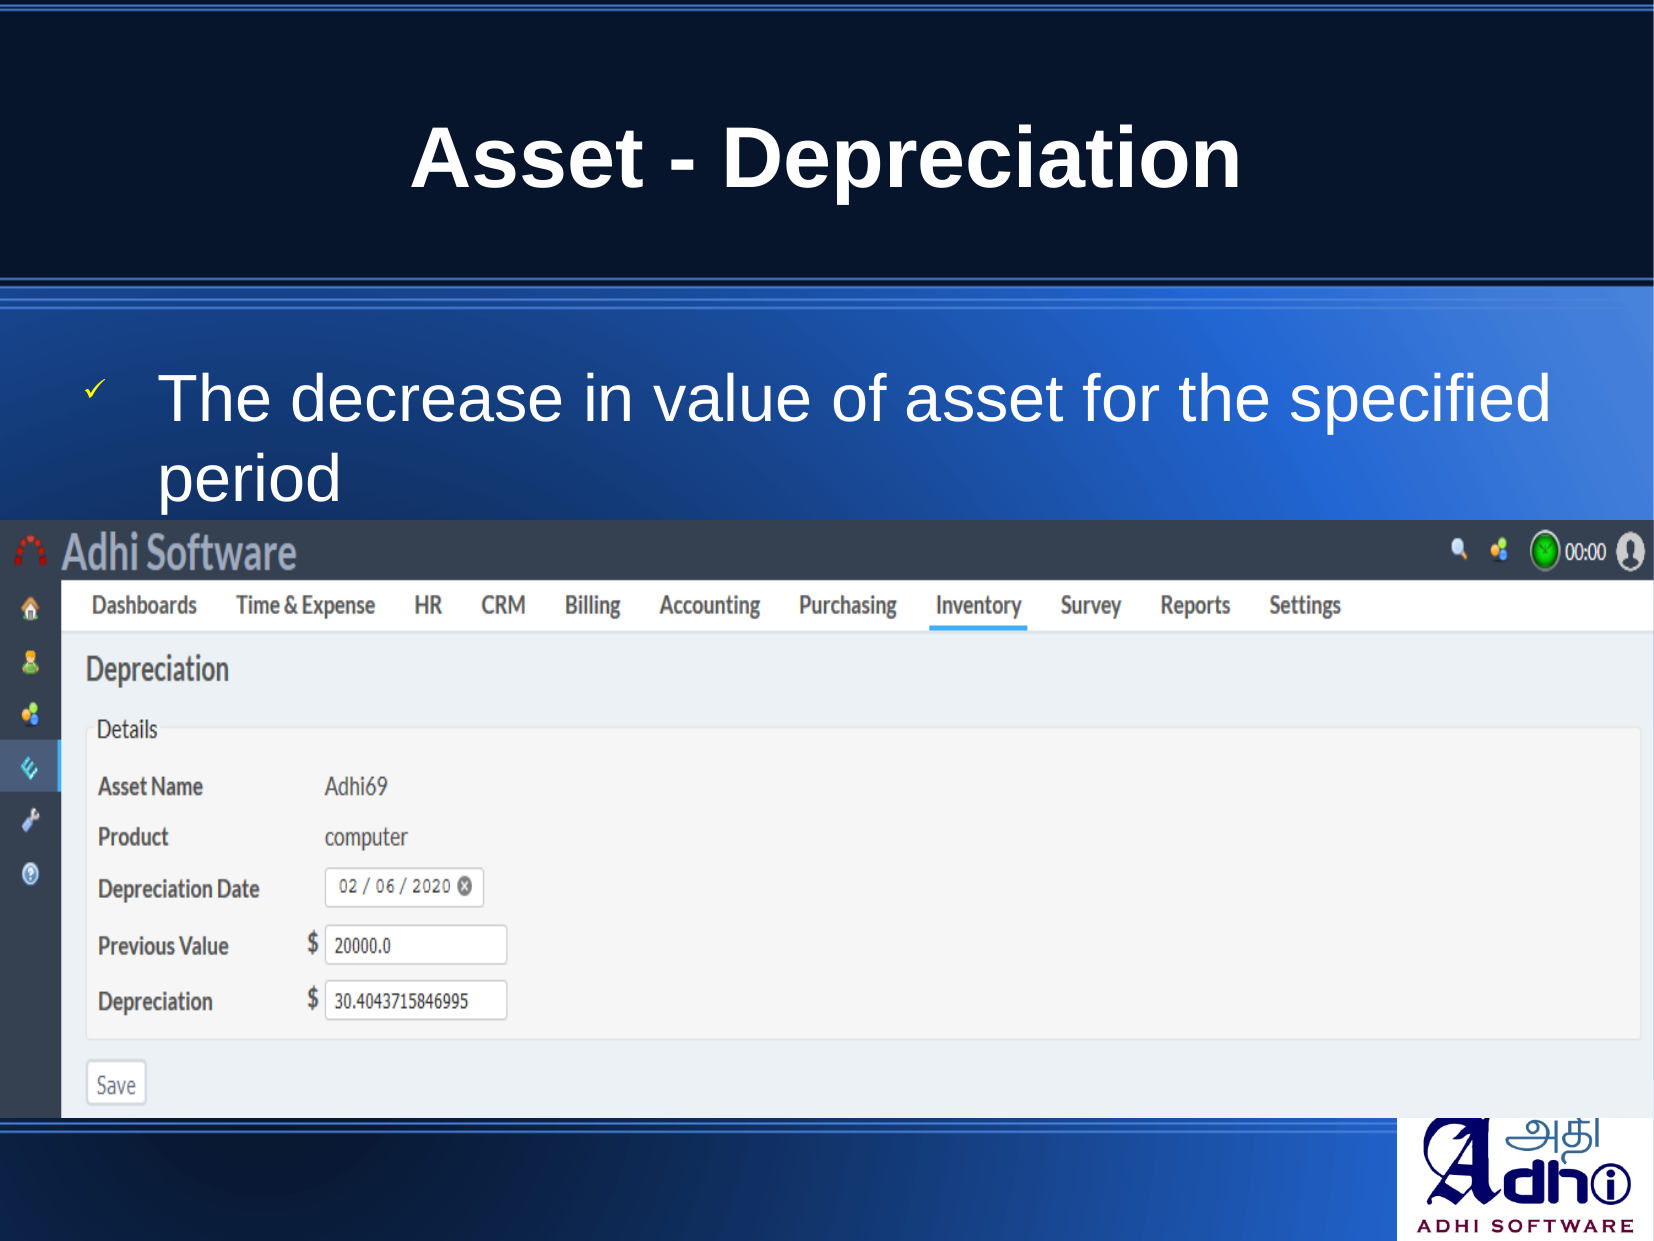

# Asset - Depreciation
The decrease in value of asset for the specified period